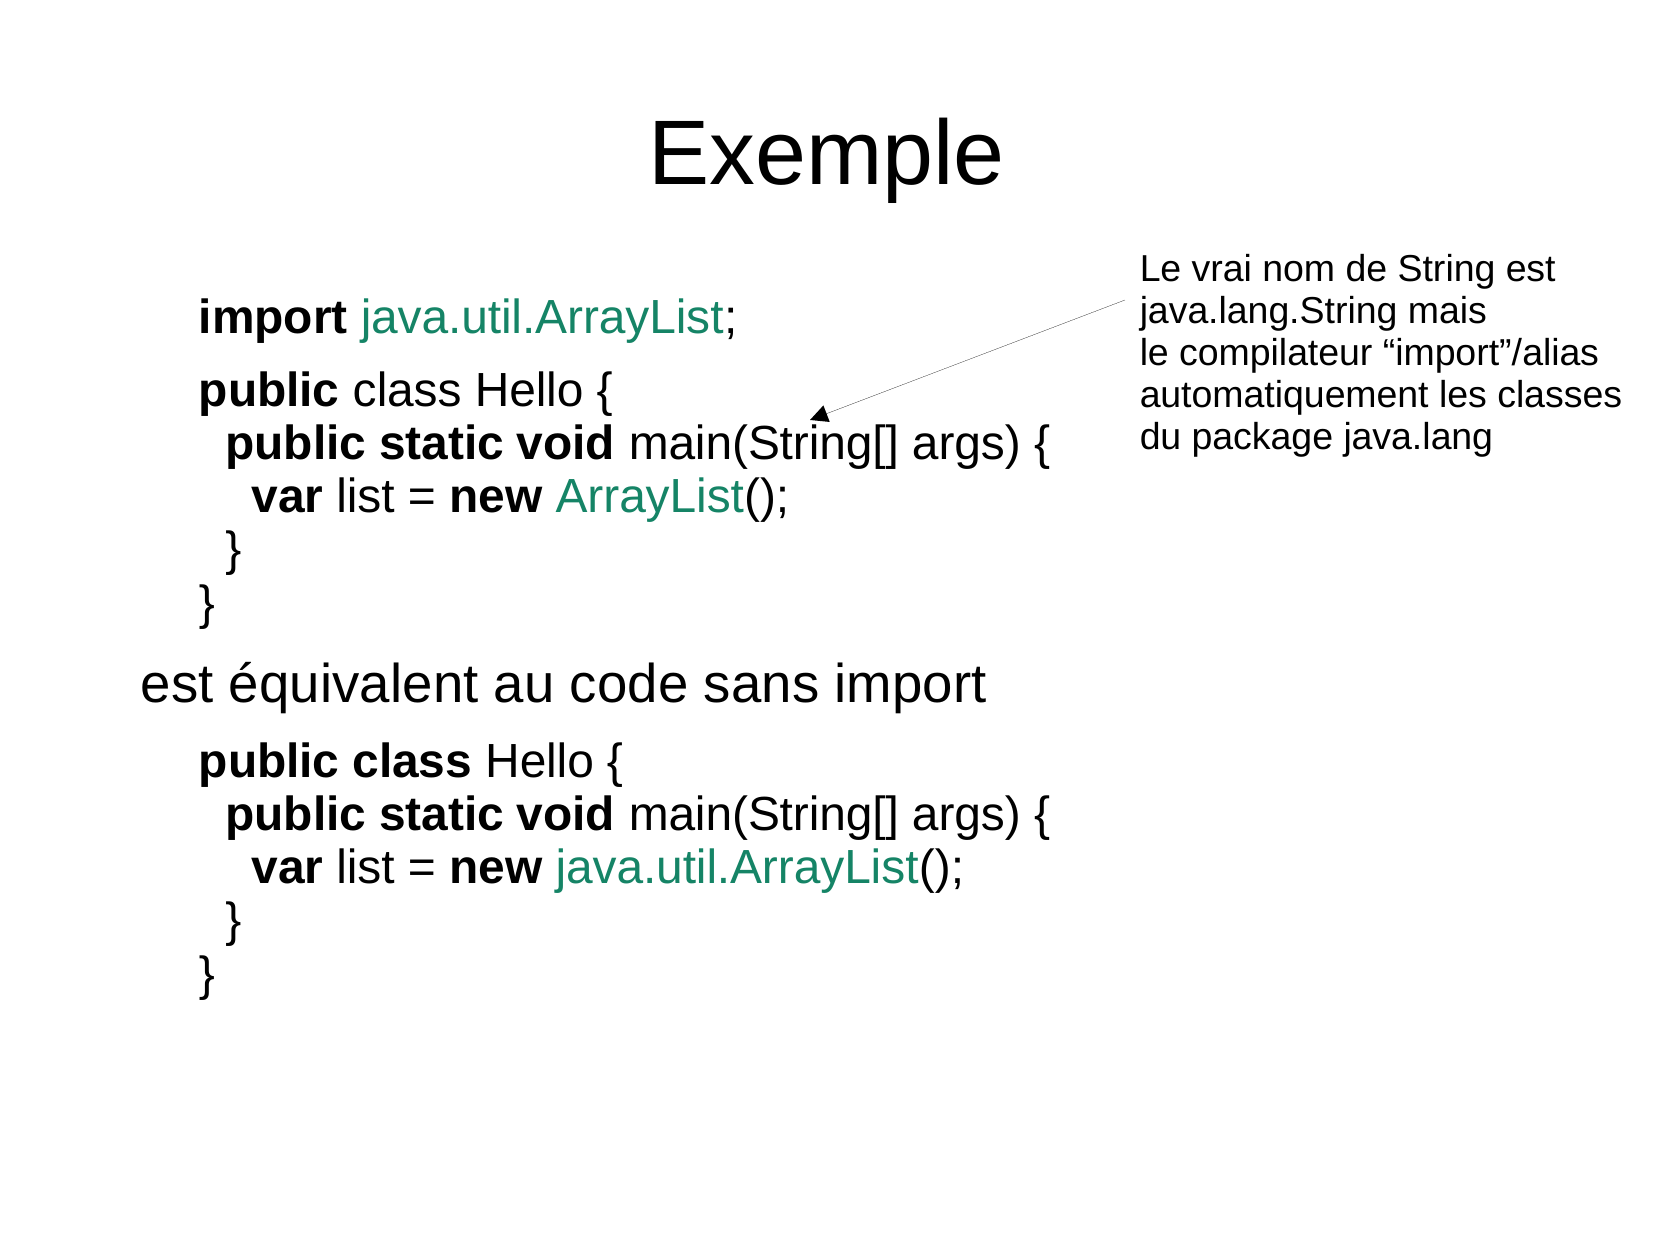

# Exemple
Le vrai nom de String est
java.lang.String mais
le compilateur “import”/alias
automatiquement les classes
du package java.lang
import java.util.ArrayList;
public class Hello {
 public static void main(String[] args) {
 var list = new ArrayList();
 }
}
est équivalent au code sans import
public class Hello {
 public static void main(String[] args) {
 var list = new java.util.ArrayList();
 }
}